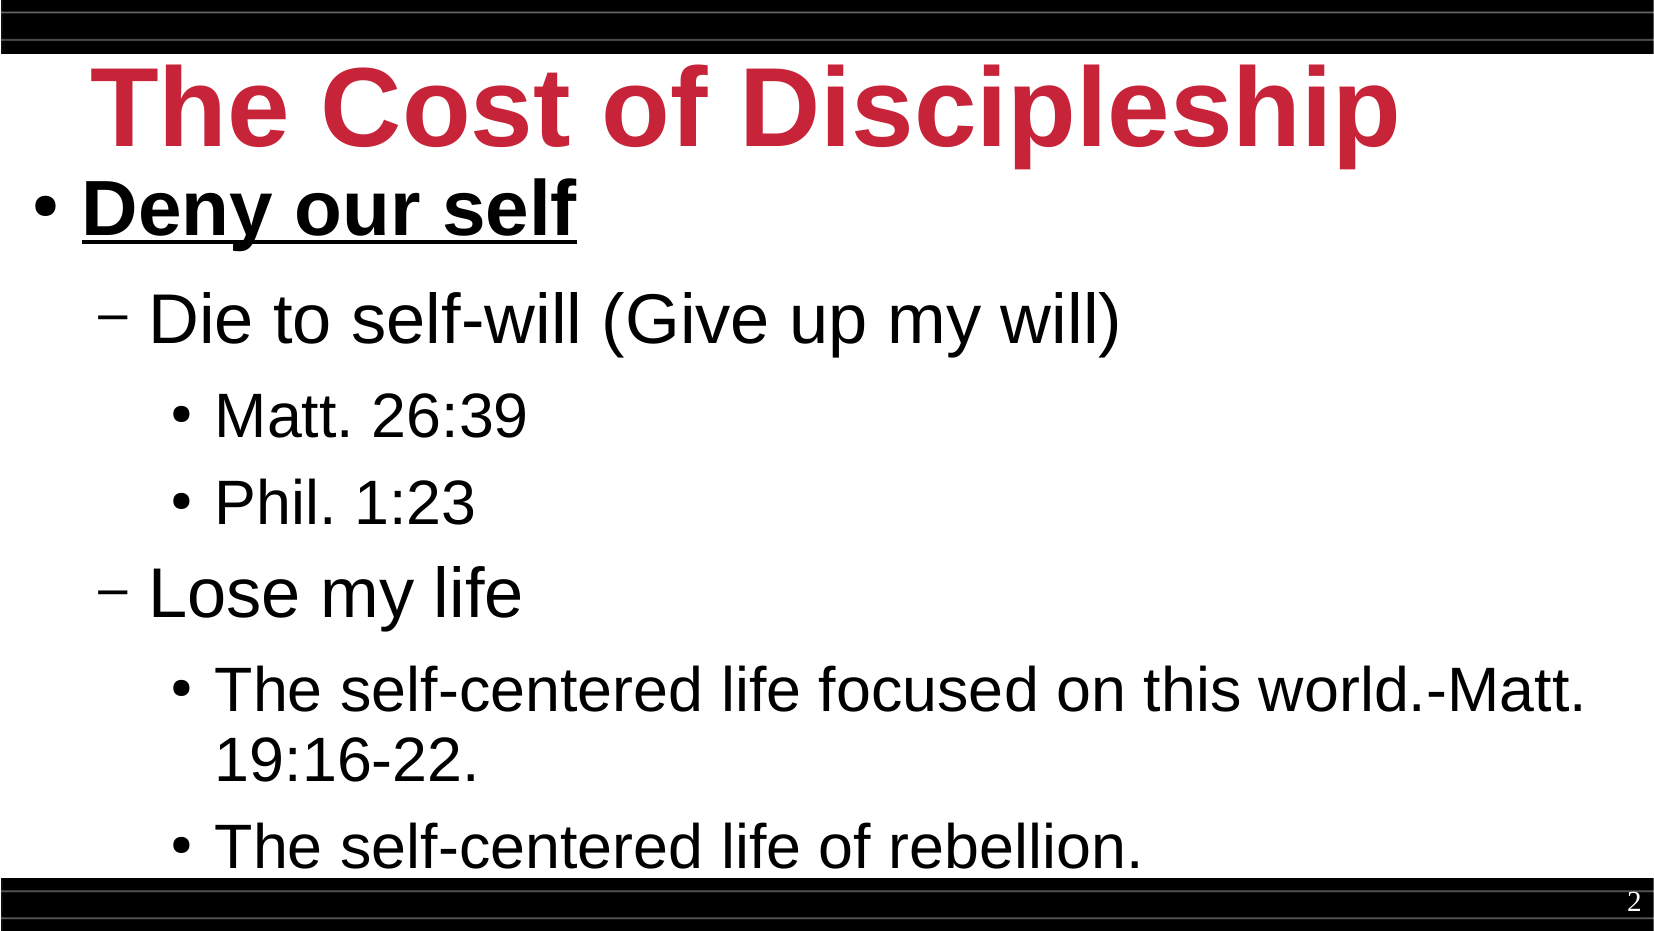

# The Cost of Discipleship
Deny our self
Die to self-will (Give up my will)
Matt. 26:39
Phil. 1:23
Lose my life
The self-centered life focused on this world.-Matt. 19:16-22.
The self-centered life of rebellion.